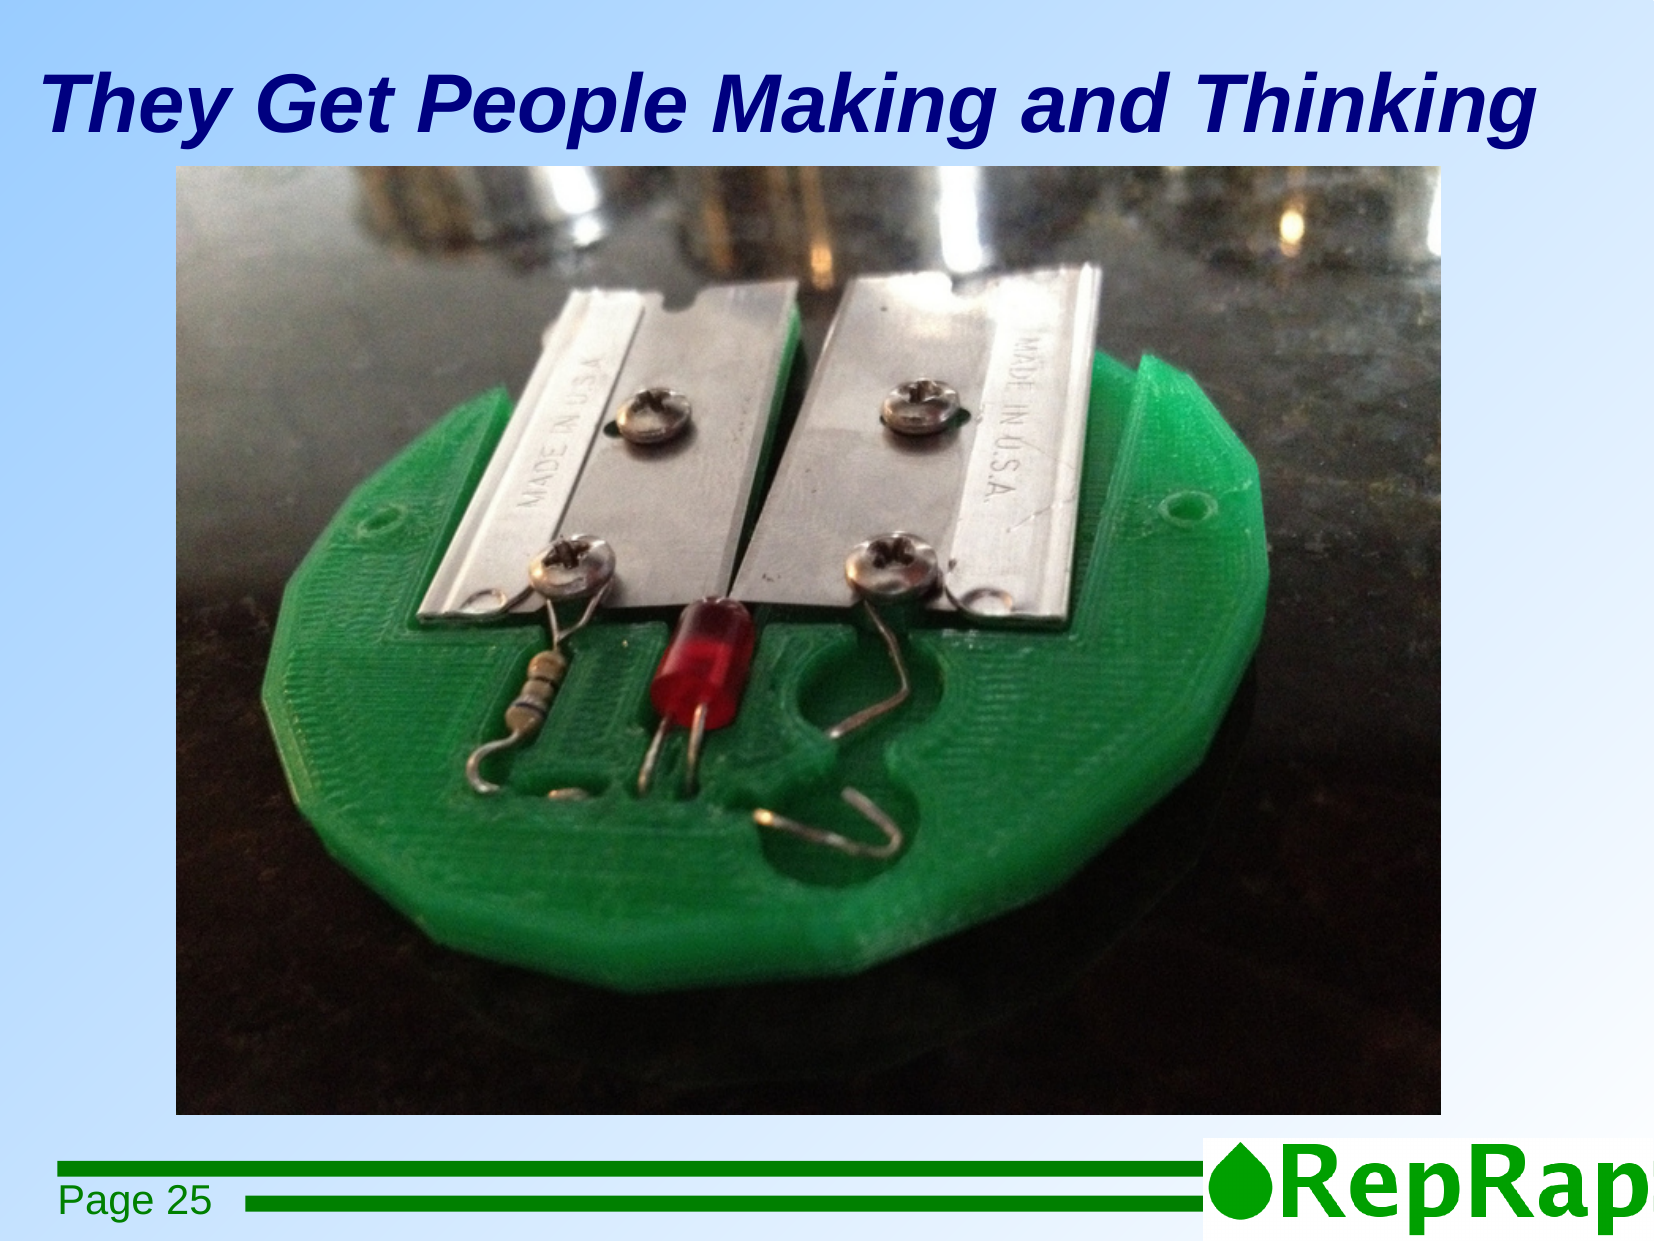

# They Get People Making and Thinking